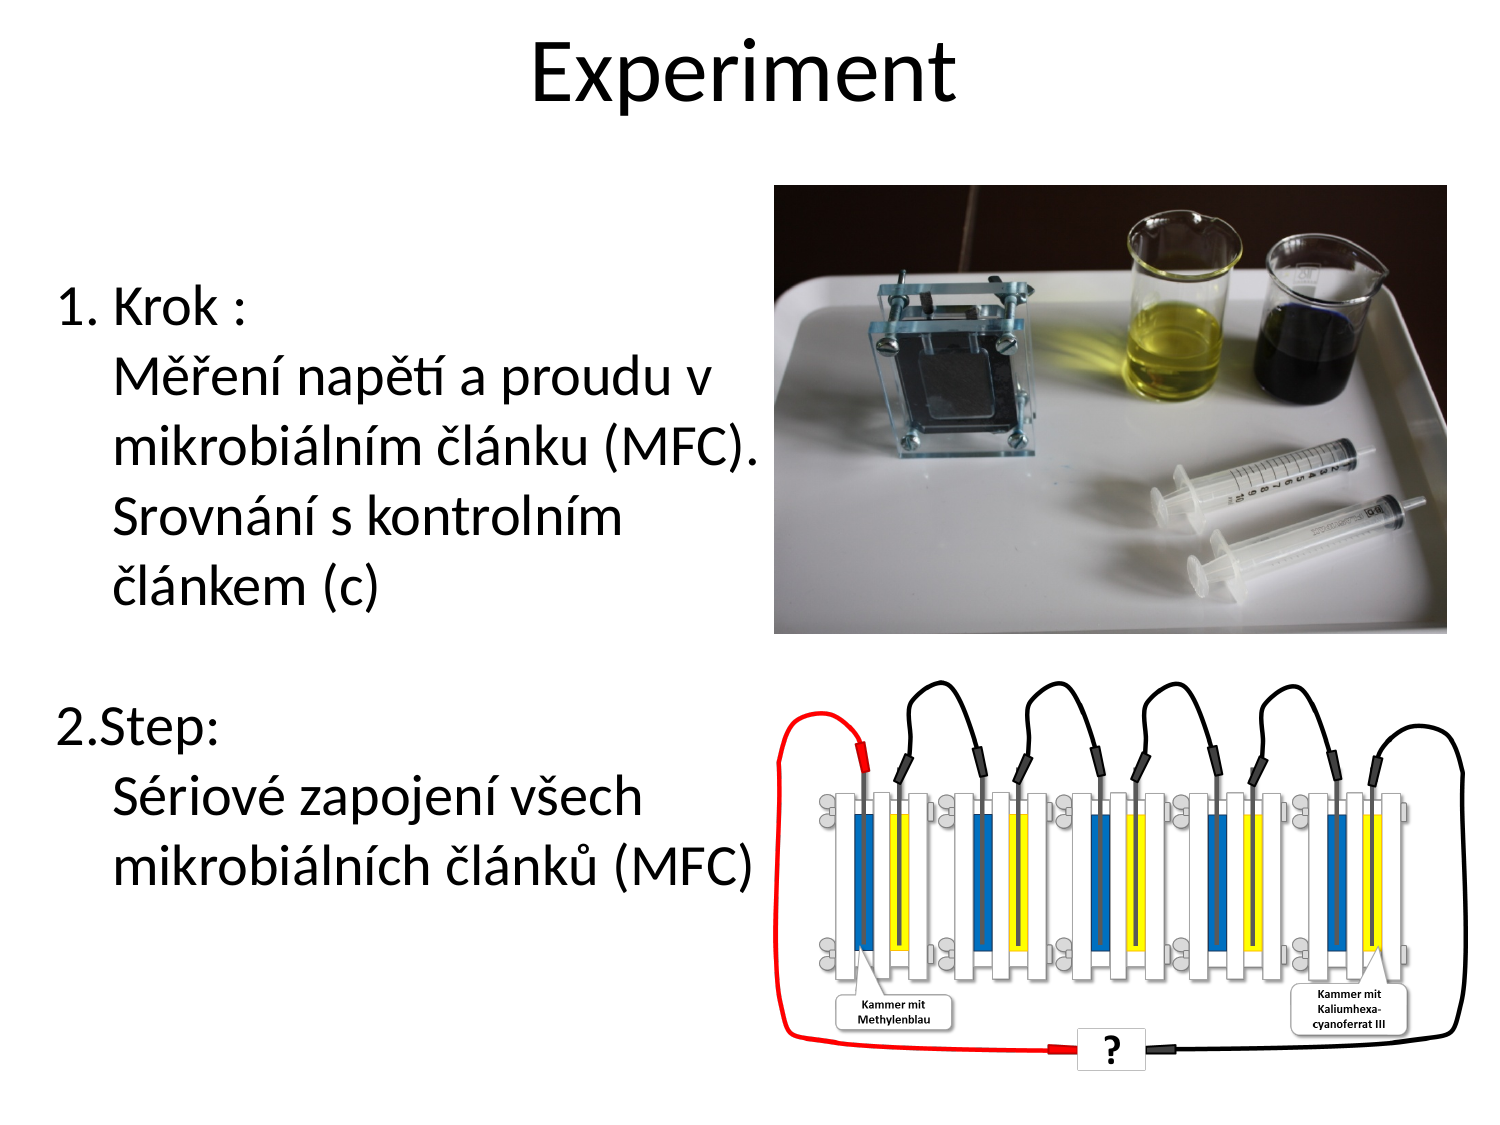

# Experiment
1. Krok :
	Měření napětí a proudu v mikrobiálním článku (MFC). Srovnání s kontrolním článkem (c)
Step:
	Sériové zapojení všech mikrobiálních článků (MFC)